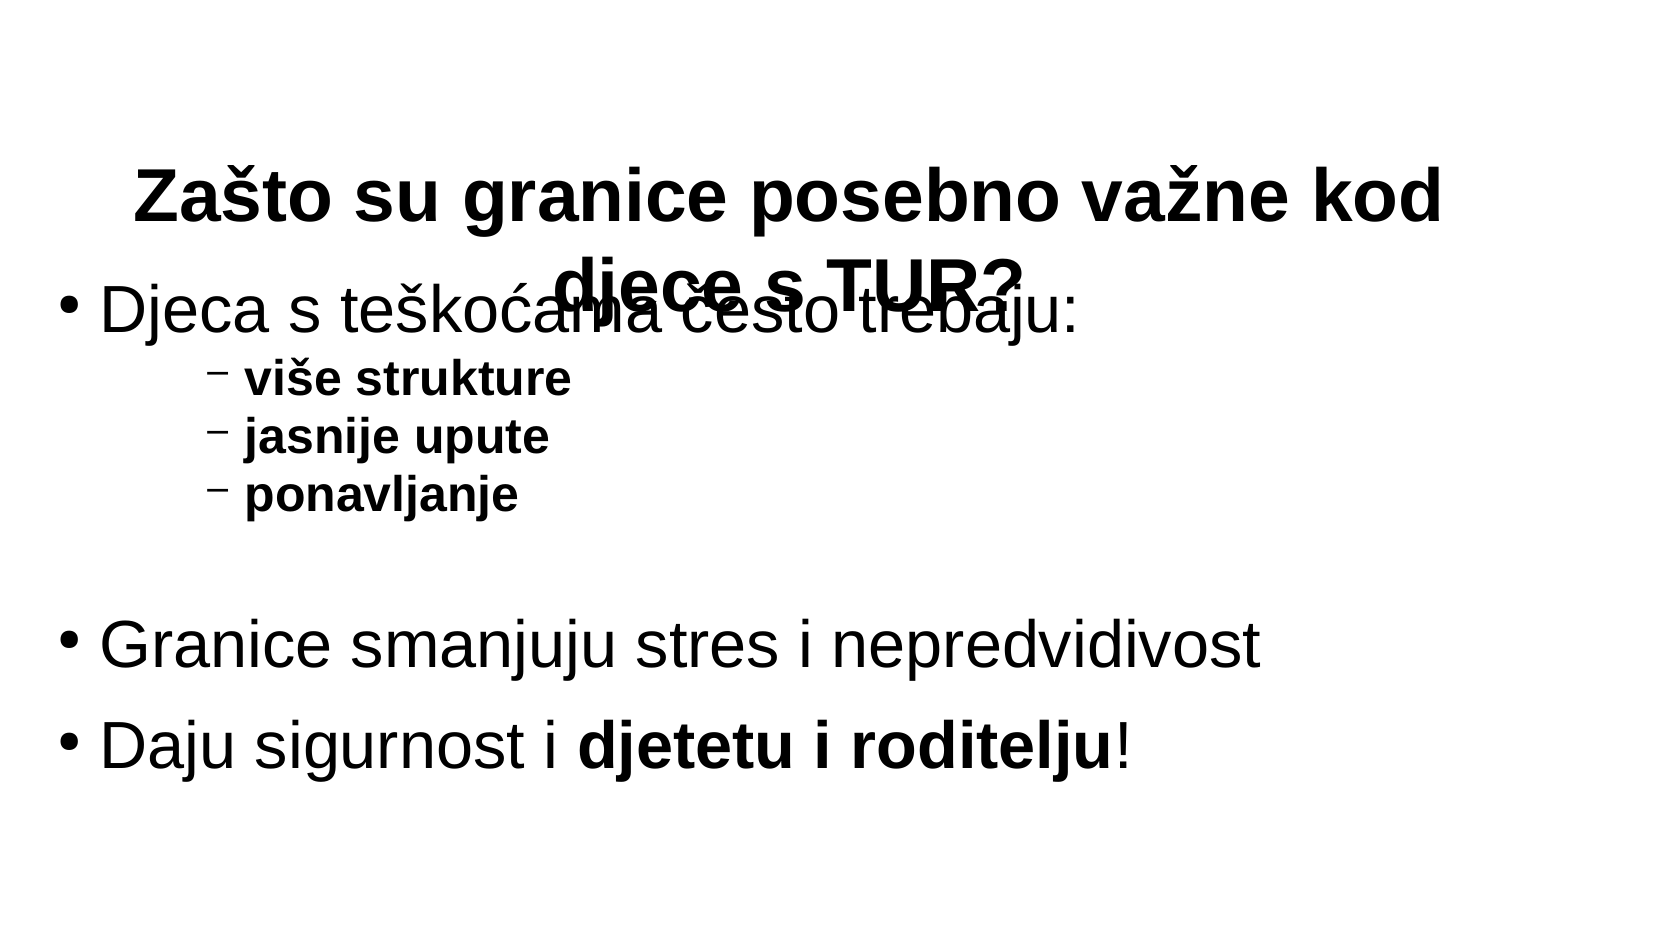

# Zašto su granice posebno važne kod djece s TUR?
 Djeca s teškoćama često trebaju:
više strukture
jasnije upute
ponavljanje
 Granice smanjuju stres i nepredvidivost
 Daju sigurnost i djetetu i roditelju!